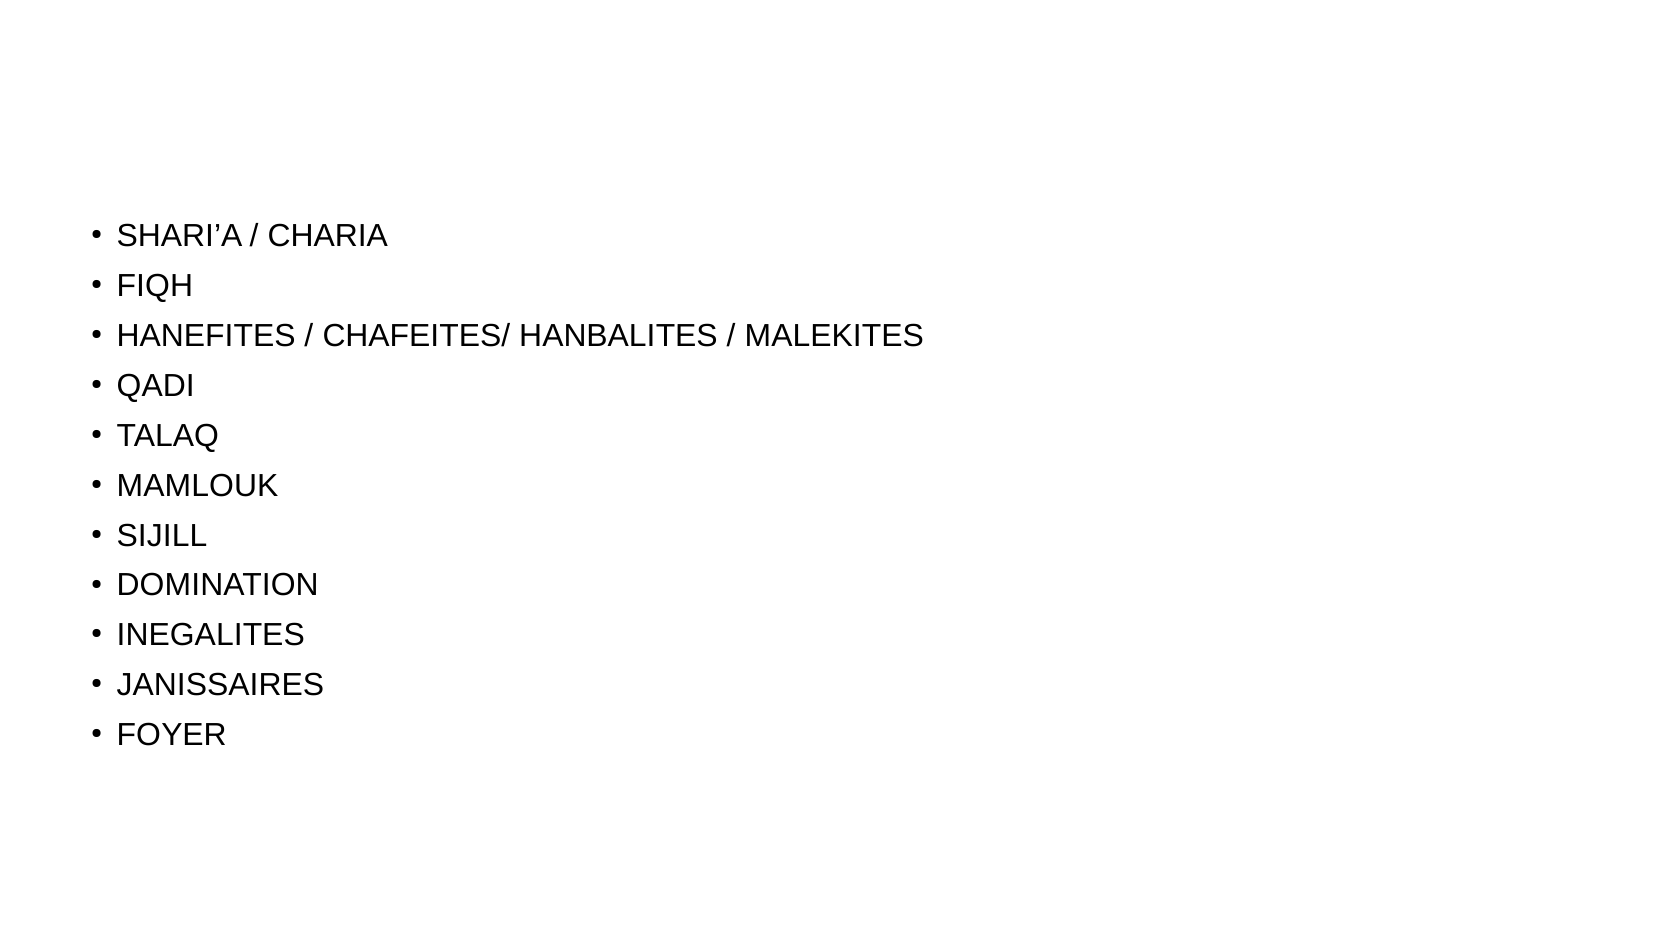

# SHARI’A / CHARIA
FIQH
HANEFITES / CHAFEITES/ HANBALITES / MALEKITES
QADI
TALAQ
MAMLOUK
SIJILL
DOMINATION
INEGALITES
JANISSAIRES
FOYER